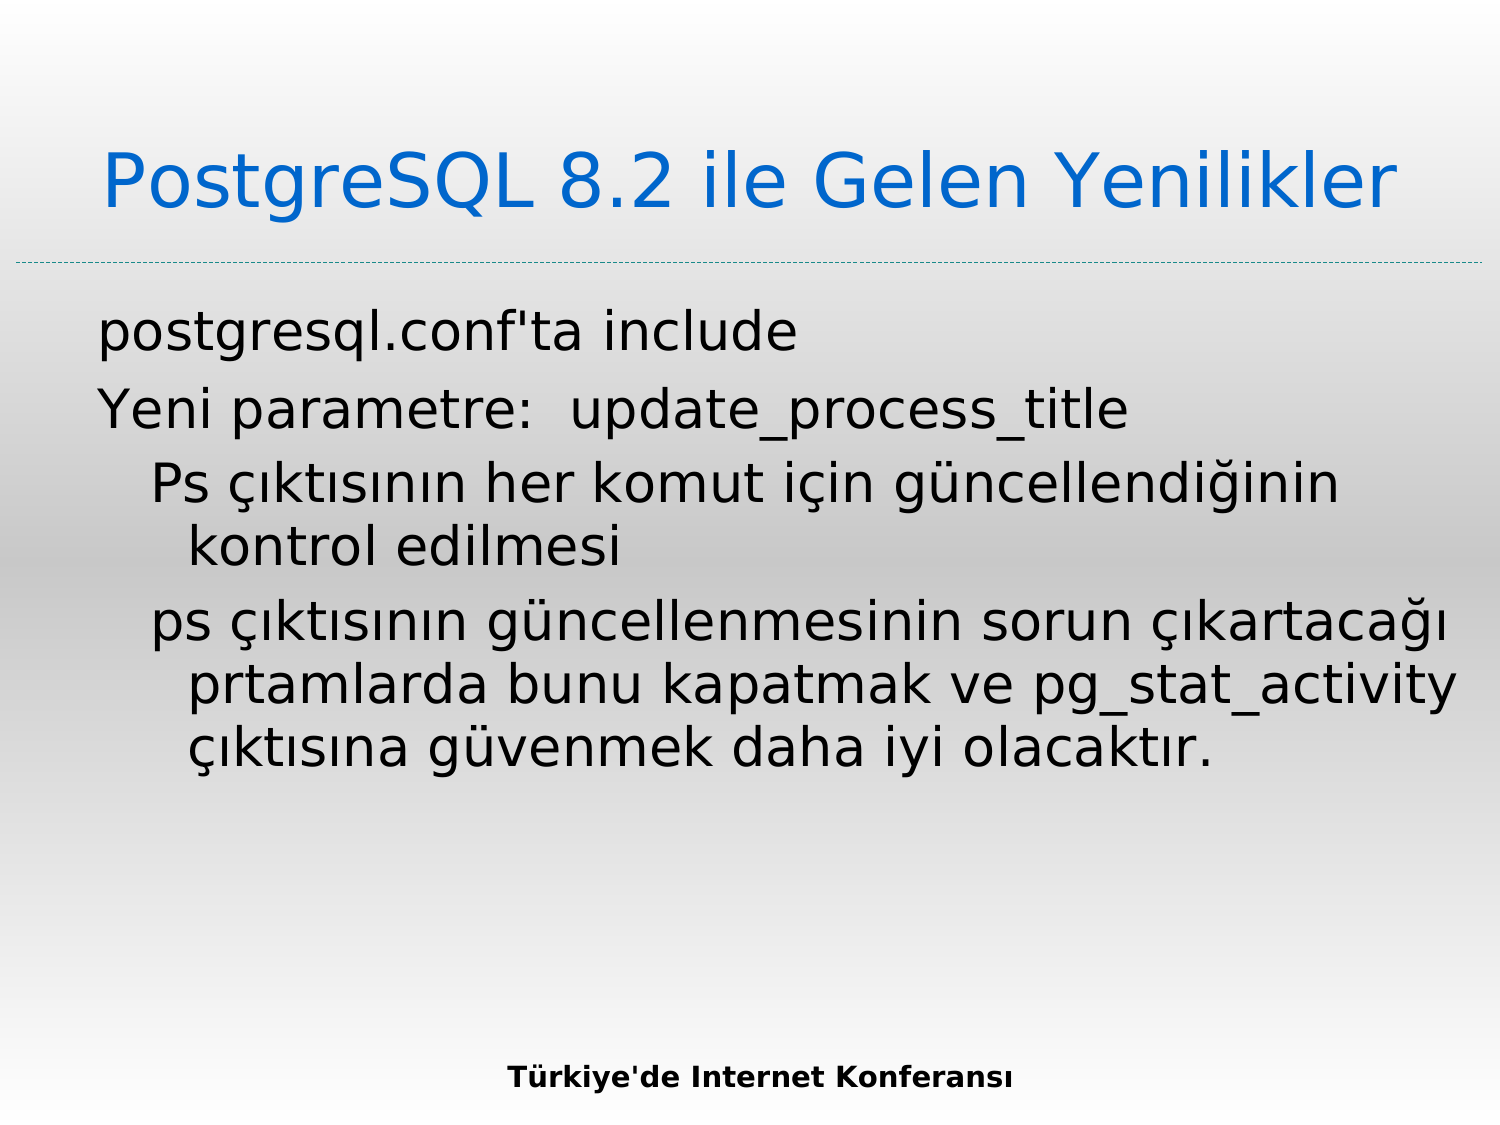

# PostgreSQL 8.2 ile Gelen Yenilikler
postgresql.conf'ta include
Yeni parametre: update_process_title
Ps çıktısının her komut için güncellendiğinin kontrol edilmesi
ps çıktısının güncellenmesinin sorun çıkartacağı prtamlarda bunu kapatmak ve pg_stat_activity çıktısına güvenmek daha iyi olacaktır.